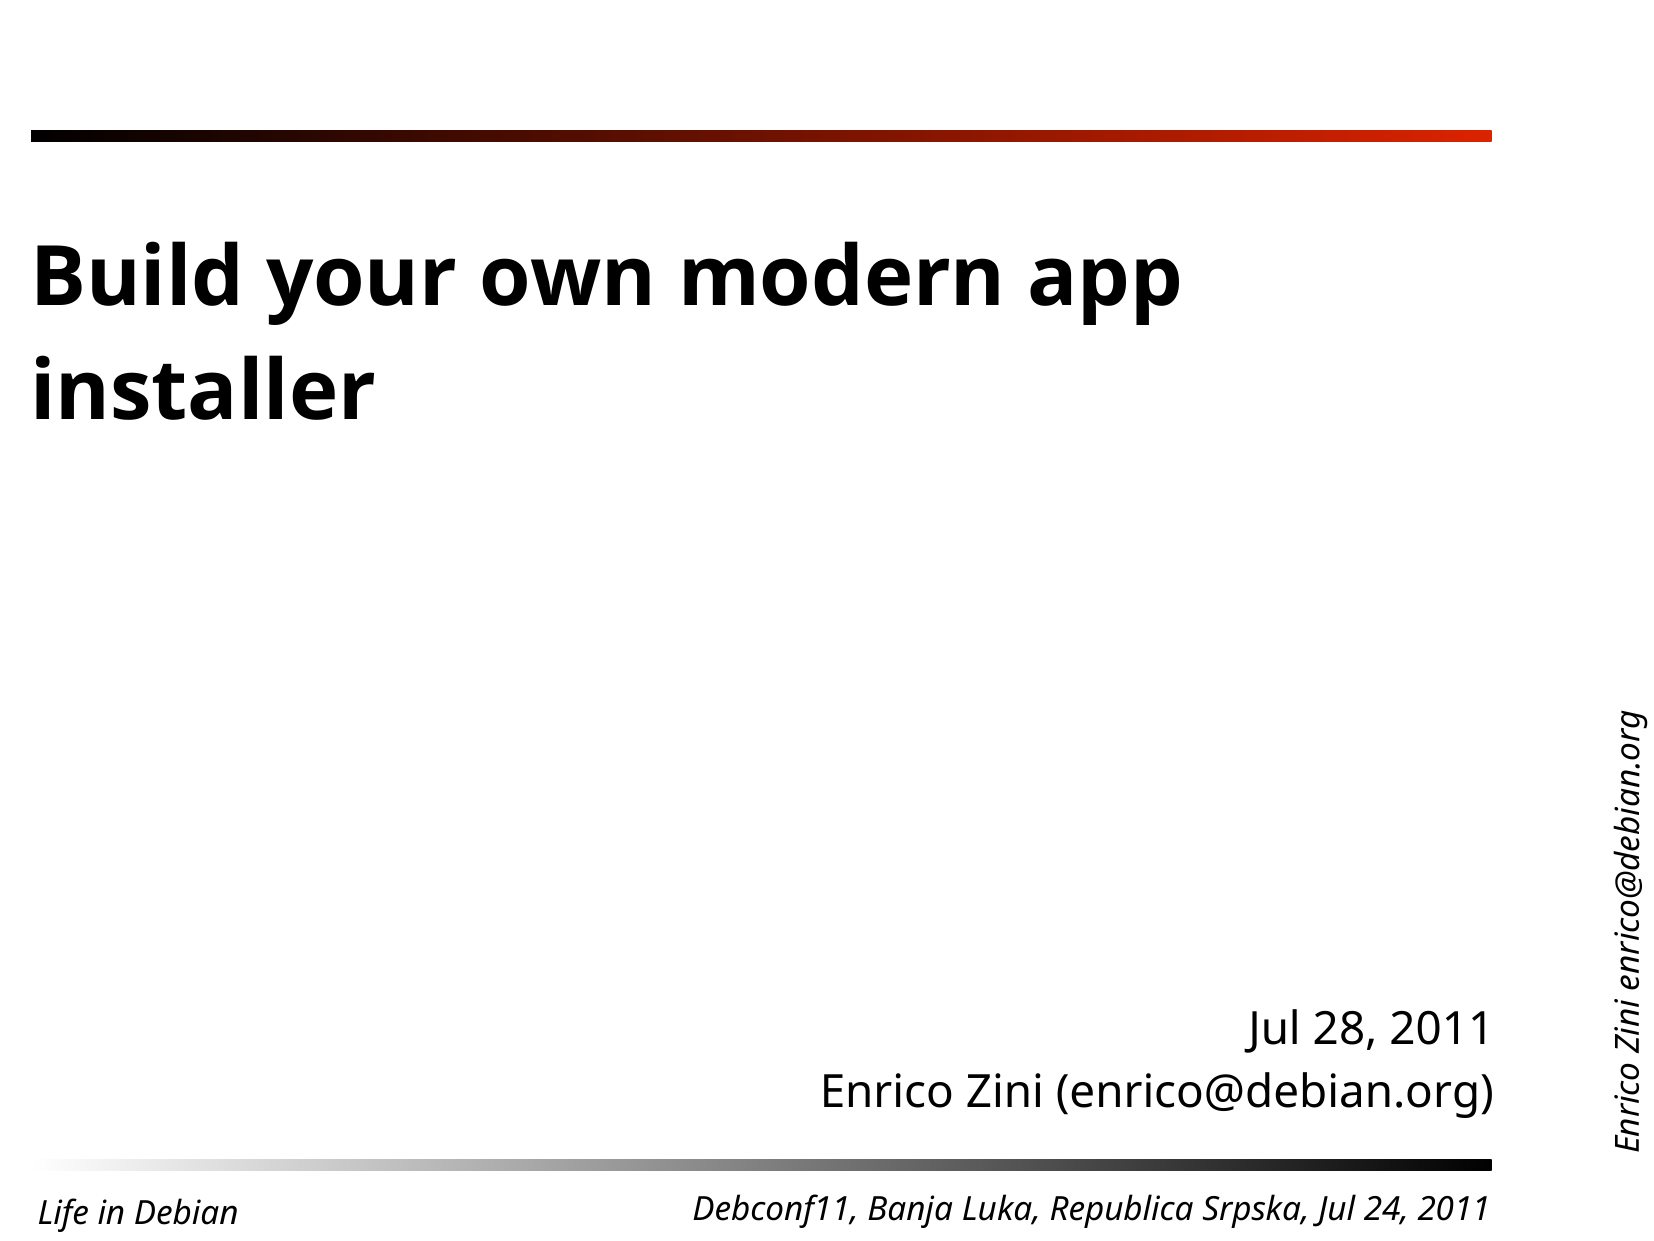

Build your own modern app installer
Jul 28, 2011
Enrico Zini (enrico@debian.org)